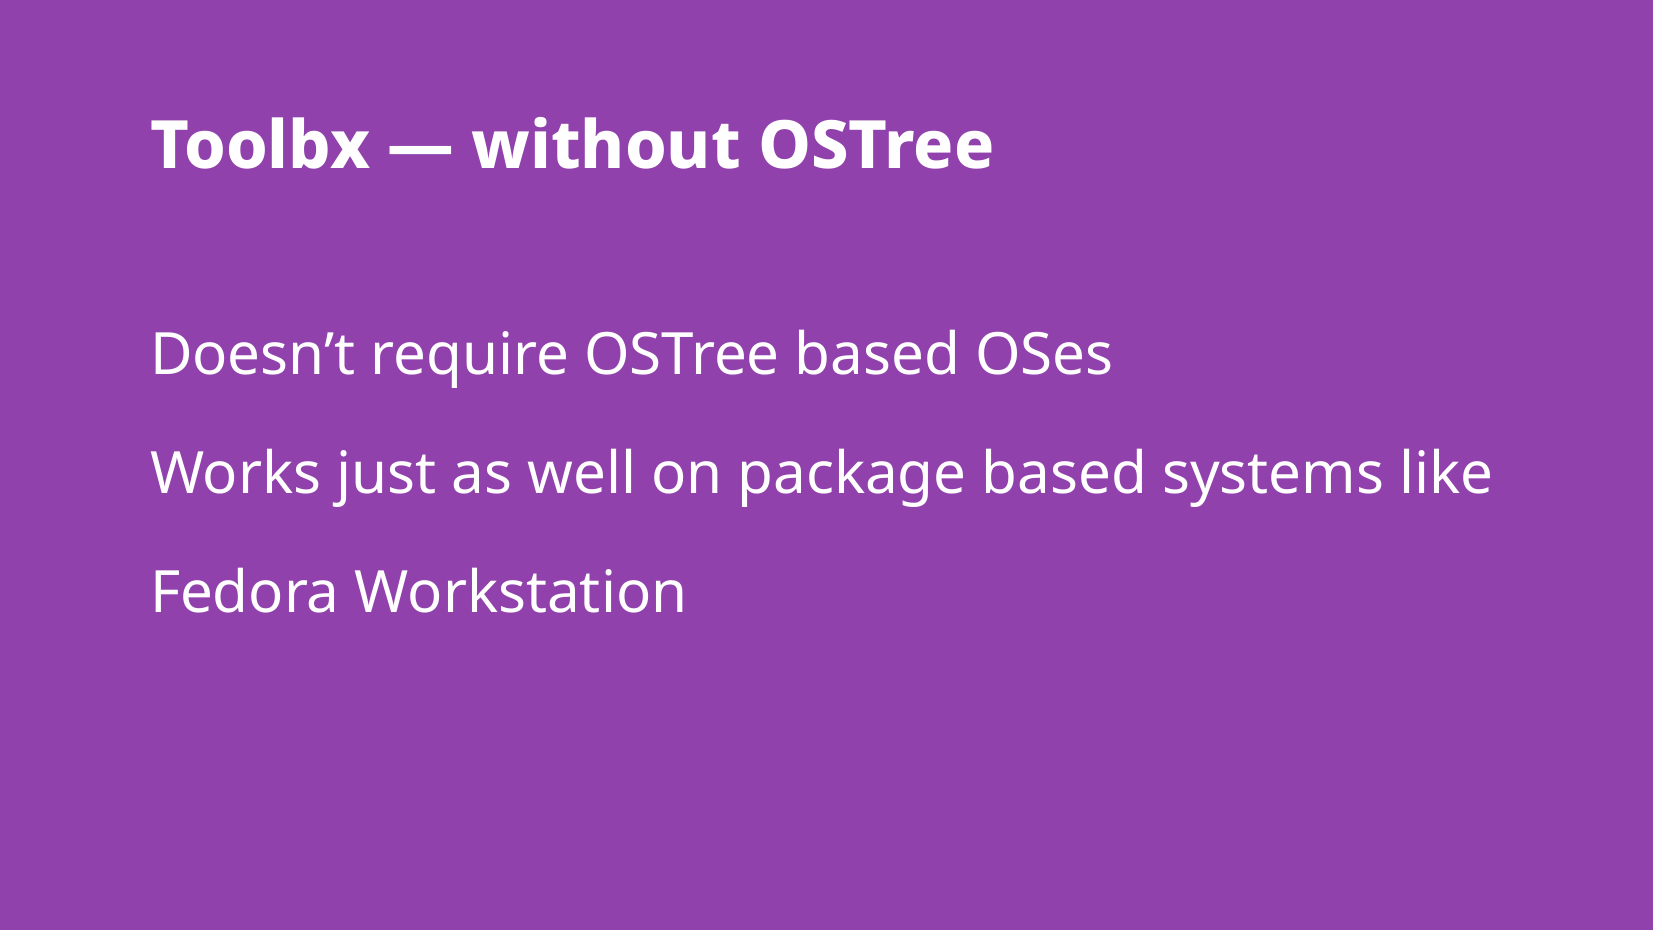

# Toolbx — without OSTree
Doesn’t require OSTree based OSes
Works just as well on package based systems like Fedora Workstation